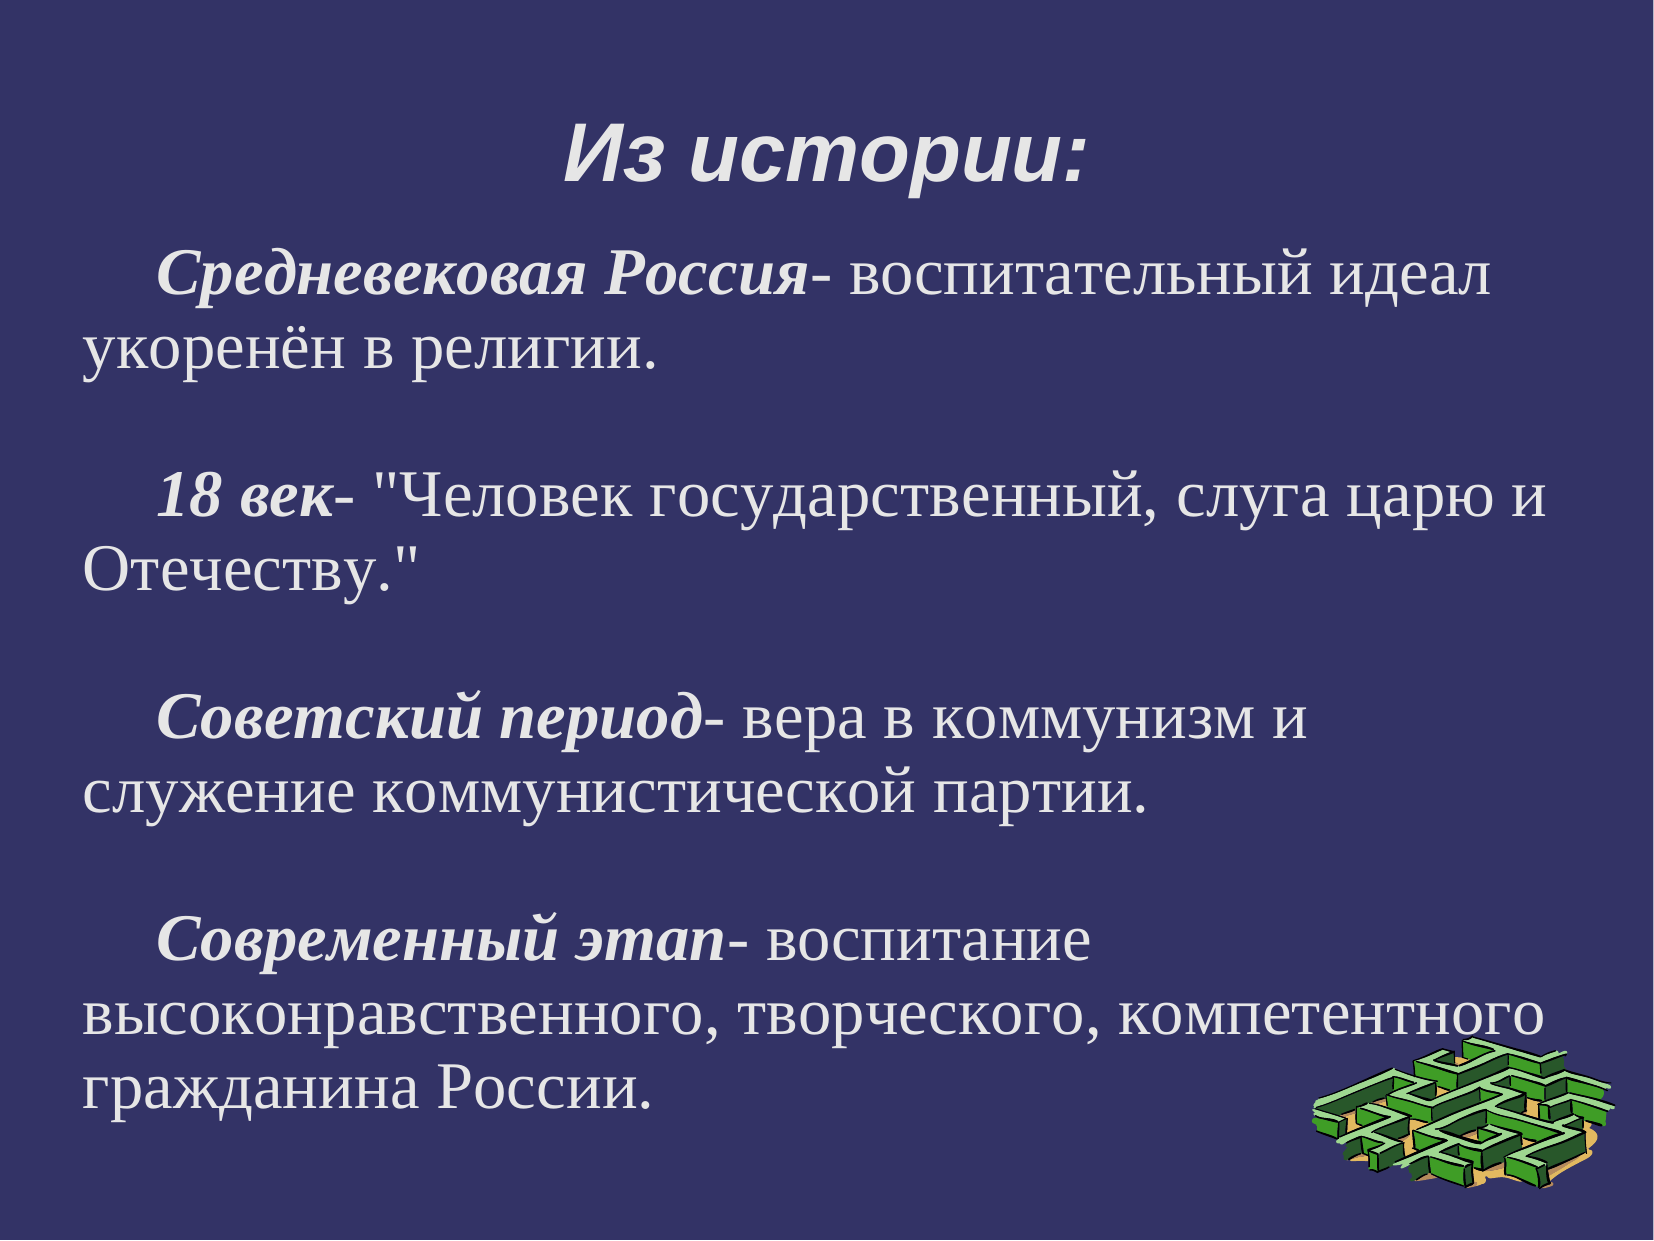

# Из истории:
	Средневековая Россия- воспитательный идеал укоренён в религии.
	18 век- "Человек государственный, слуга царю и Отечеству."
	Советский период- вера в коммунизм и служение коммунистической партии.
	Современный этап- воспитание высоконравственного, творческого, компетентного гражданина России.